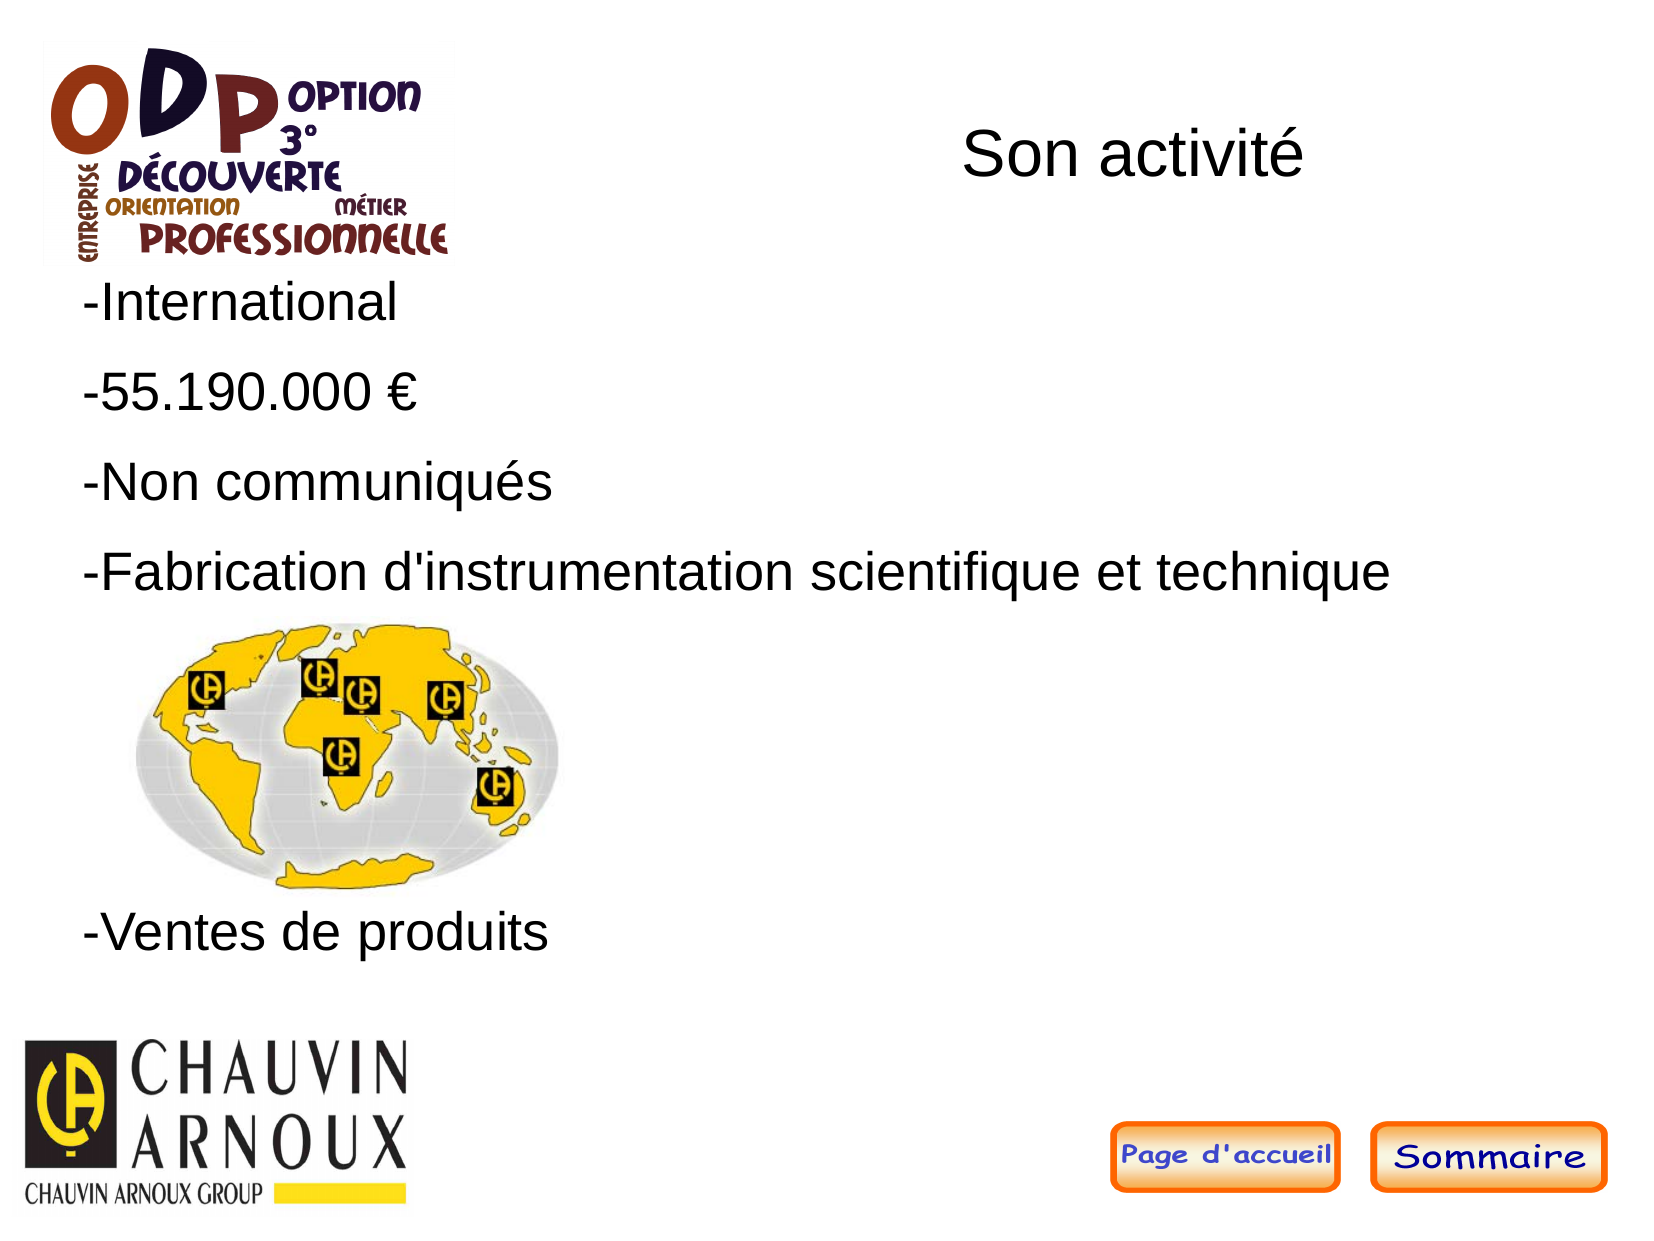

# Son activité
-International
-55.190.000 €
-Non communiqués
-Fabrication d'instrumentation scientifique et technique
-Ventes de produits